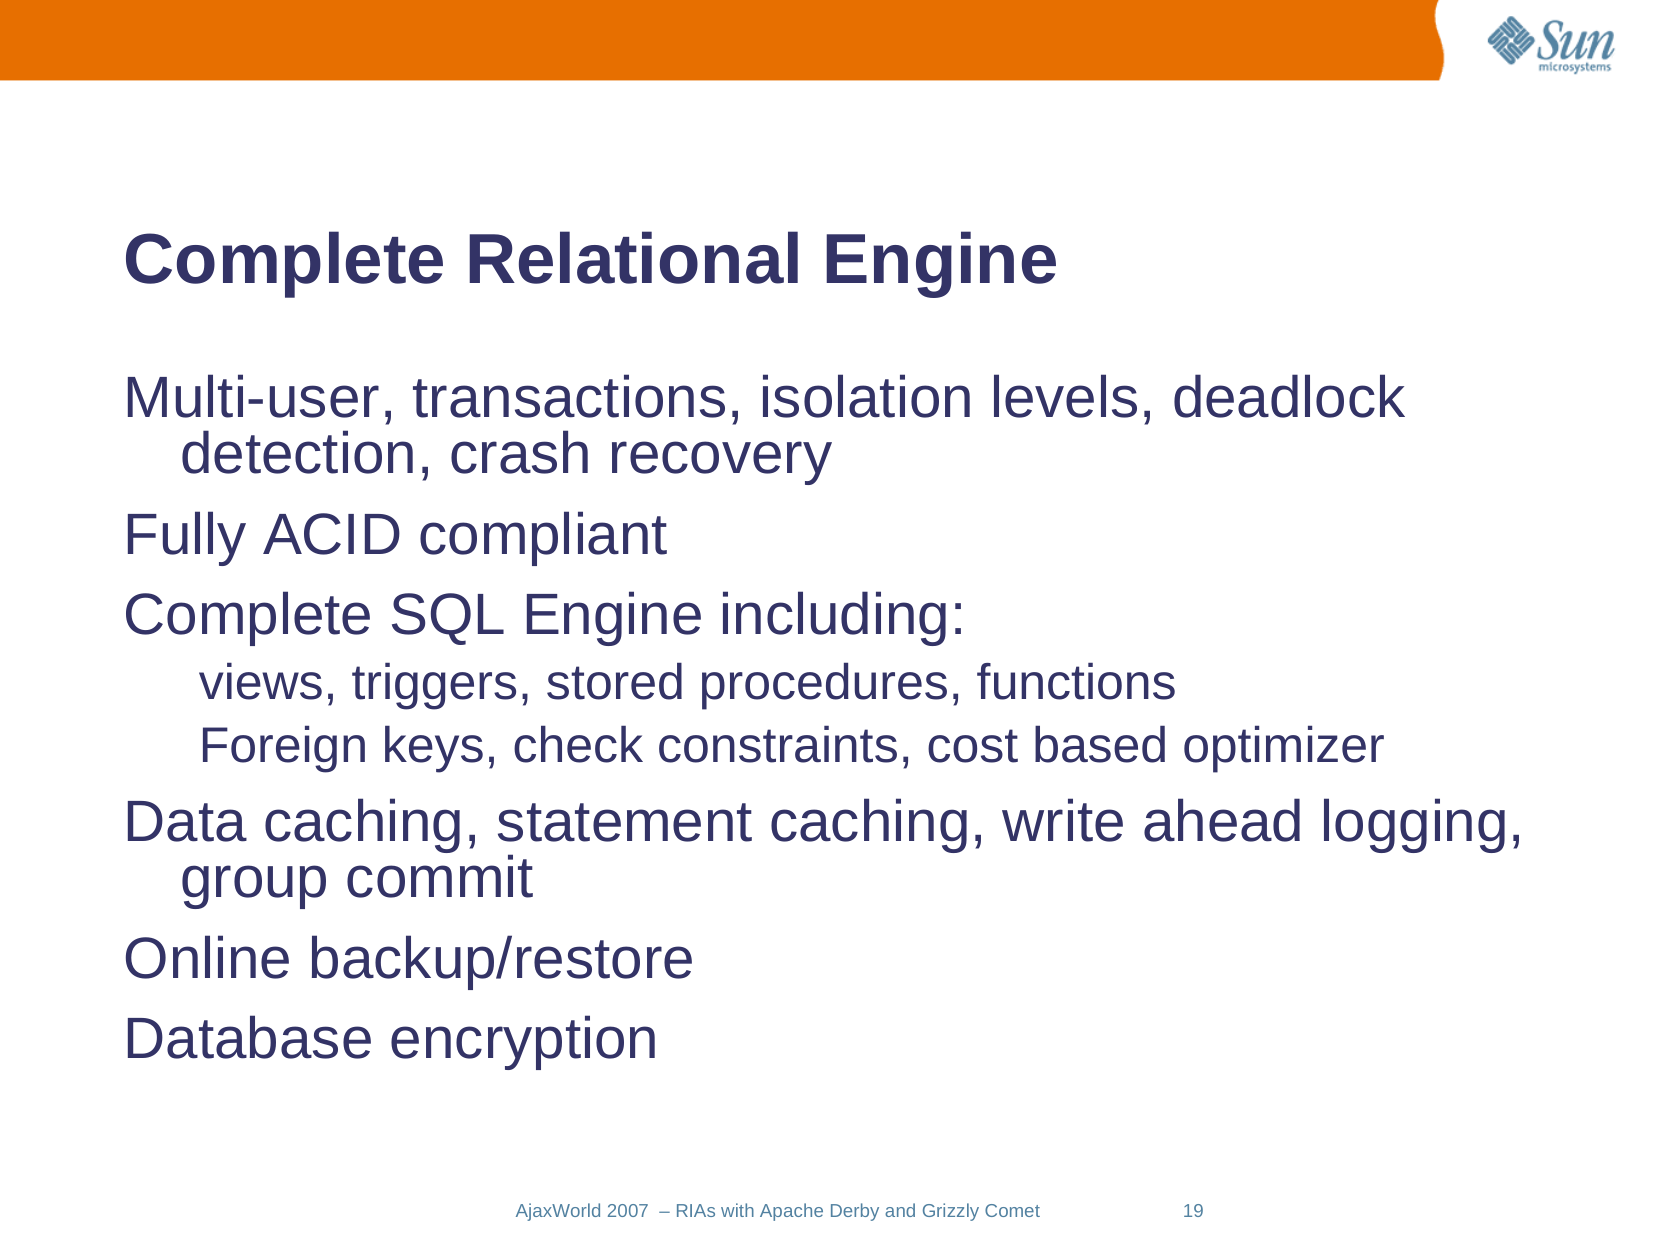

# Complete Relational Engine
Multi-user, transactions, isolation levels, deadlock detection, crash recovery
Fully ACID compliant
Complete SQL Engine including:
views, triggers, stored procedures, functions
Foreign keys, check constraints, cost based optimizer
Data caching, statement caching, write ahead logging, group commit
Online backup/restore
Database encryption